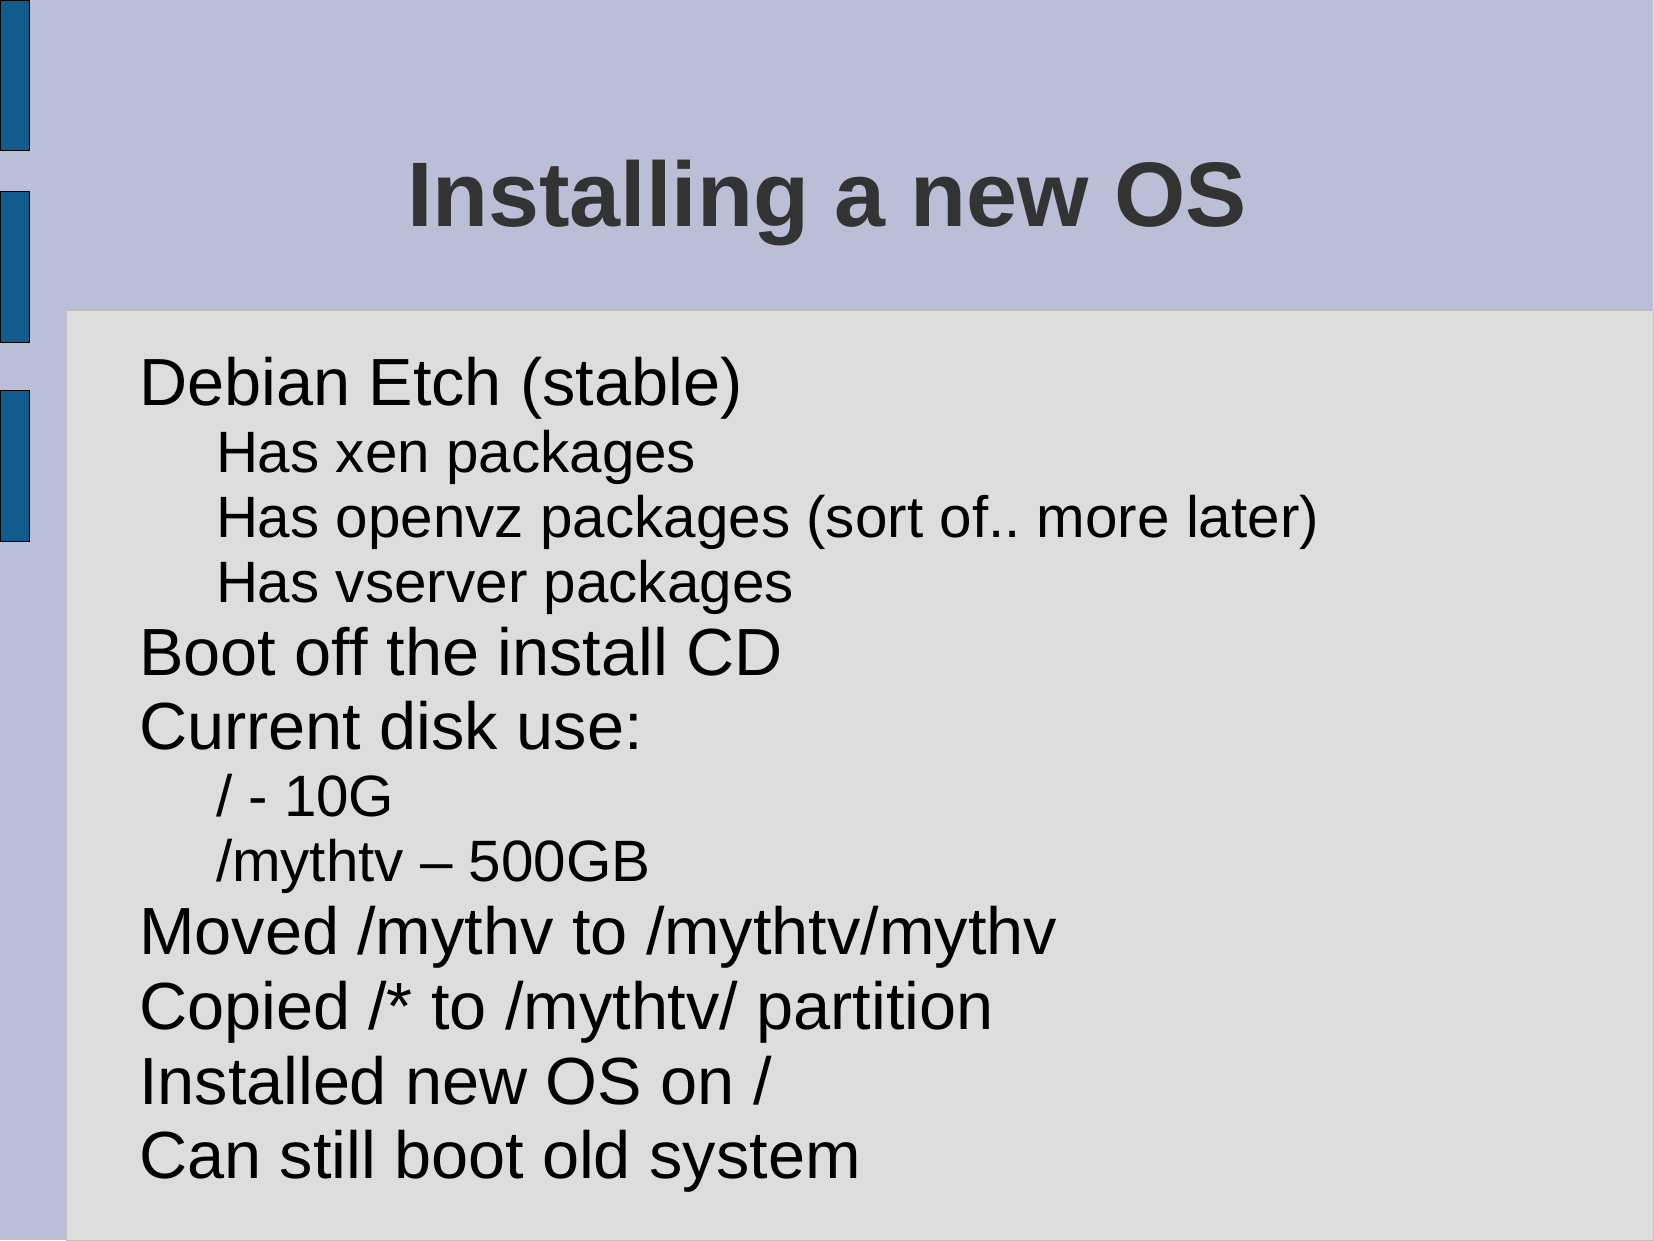

# Installing a new OS
Debian Etch (stable)
Has xen packages
Has openvz packages (sort of.. more later)
Has vserver packages
Boot off the install CD
Current disk use:
/ - 10G
/mythtv – 500GB
Moved /mythv to /mythtv/mythv
Copied /* to /mythtv/ partition
Installed new OS on /
Can still boot old system